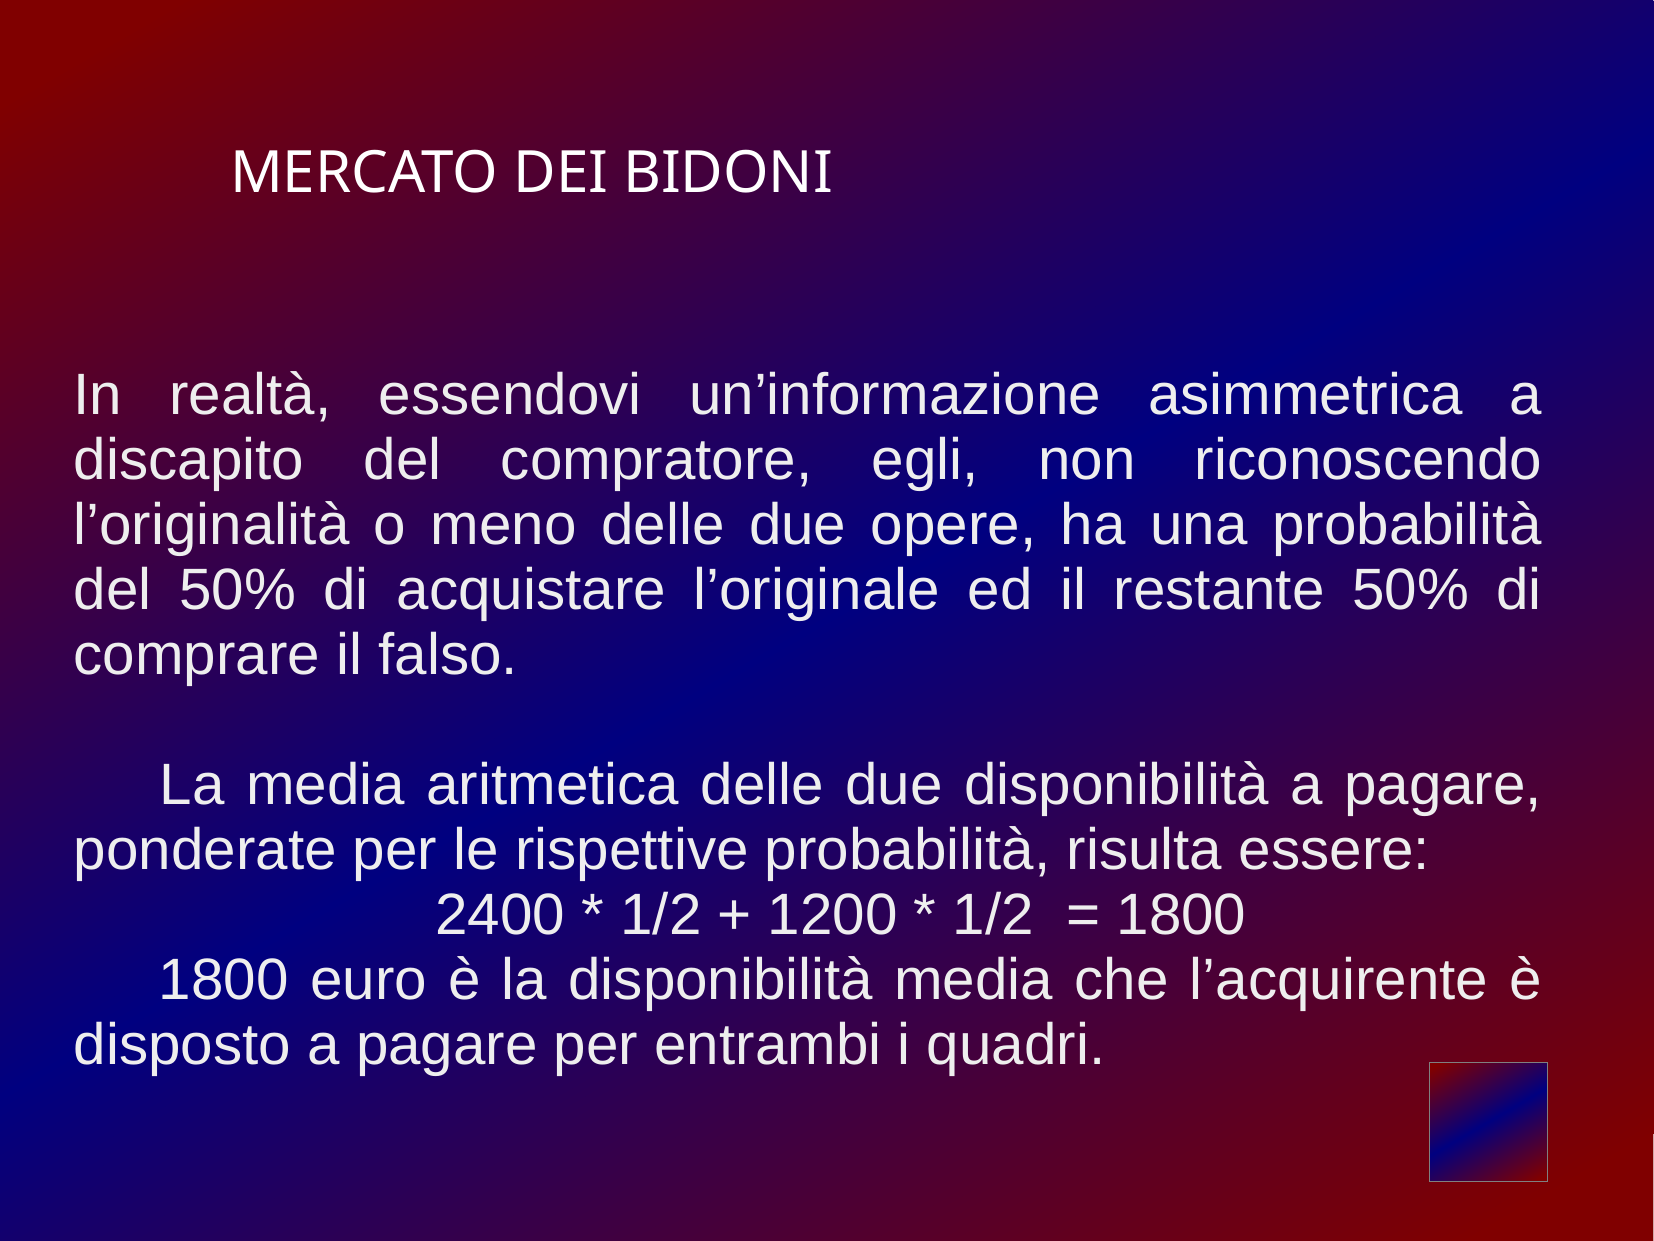

MERCATO DEI BIDONI
In realtà, essendovi un’informazione asimmetrica a discapito del compratore, egli, non riconoscendo l’originalità o meno delle due opere, ha una probabilità del 50% di acquistare l’originale ed il restante 50% di comprare il falso.
 La media aritmetica delle due disponibilità a pagare, ponderate per le rispettive probabilità, risulta essere:
 2400 * 1/2 + 1200 * 1/2 = 1800
 1800 euro è la disponibilità media che l’acquirente è disposto a pagare per entrambi i quadri.